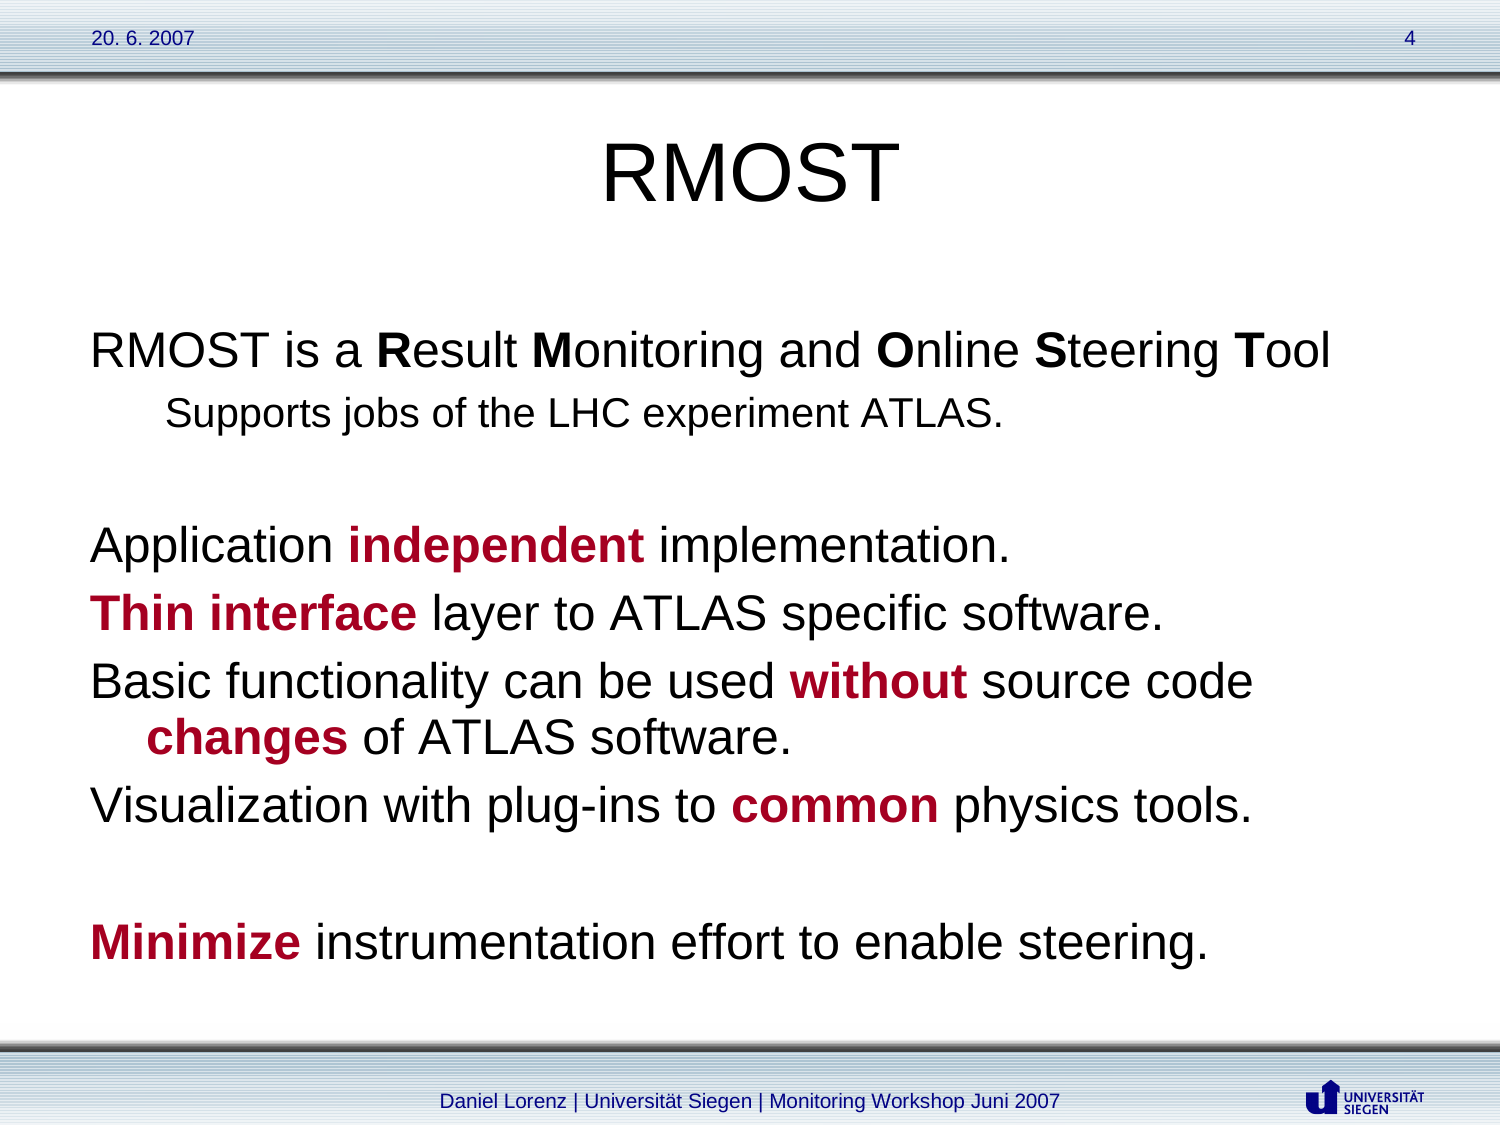

4
20. 6. 2007
# RMOST
RMOST is a Result Monitoring and Online Steering Tool
Supports jobs of the LHC experiment ATLAS.
Application independent implementation.
Thin interface layer to ATLAS specific software.
Basic functionality can be used without source code changes of ATLAS software.
Visualization with plug-ins to common physics tools.
Minimize instrumentation effort to enable steering.
Daniel Lorenz | Universität Siegen | Monitoring Workshop Juni 2007